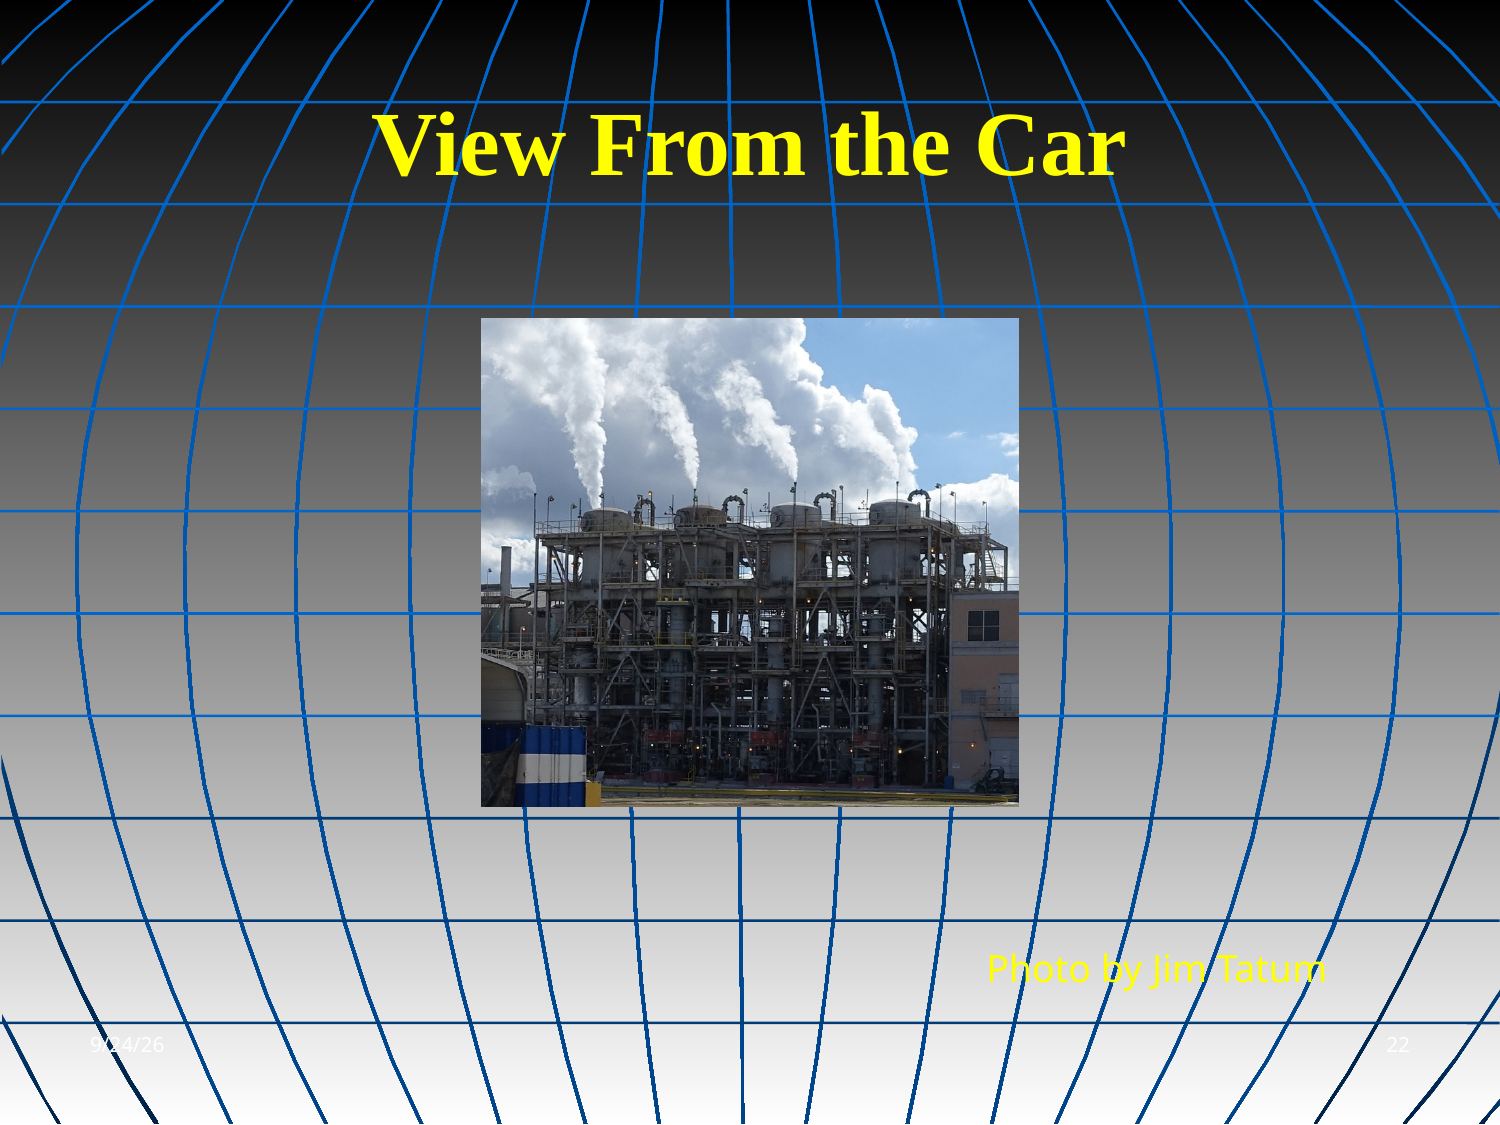

# View From the Car
Photo by Jim Tatum